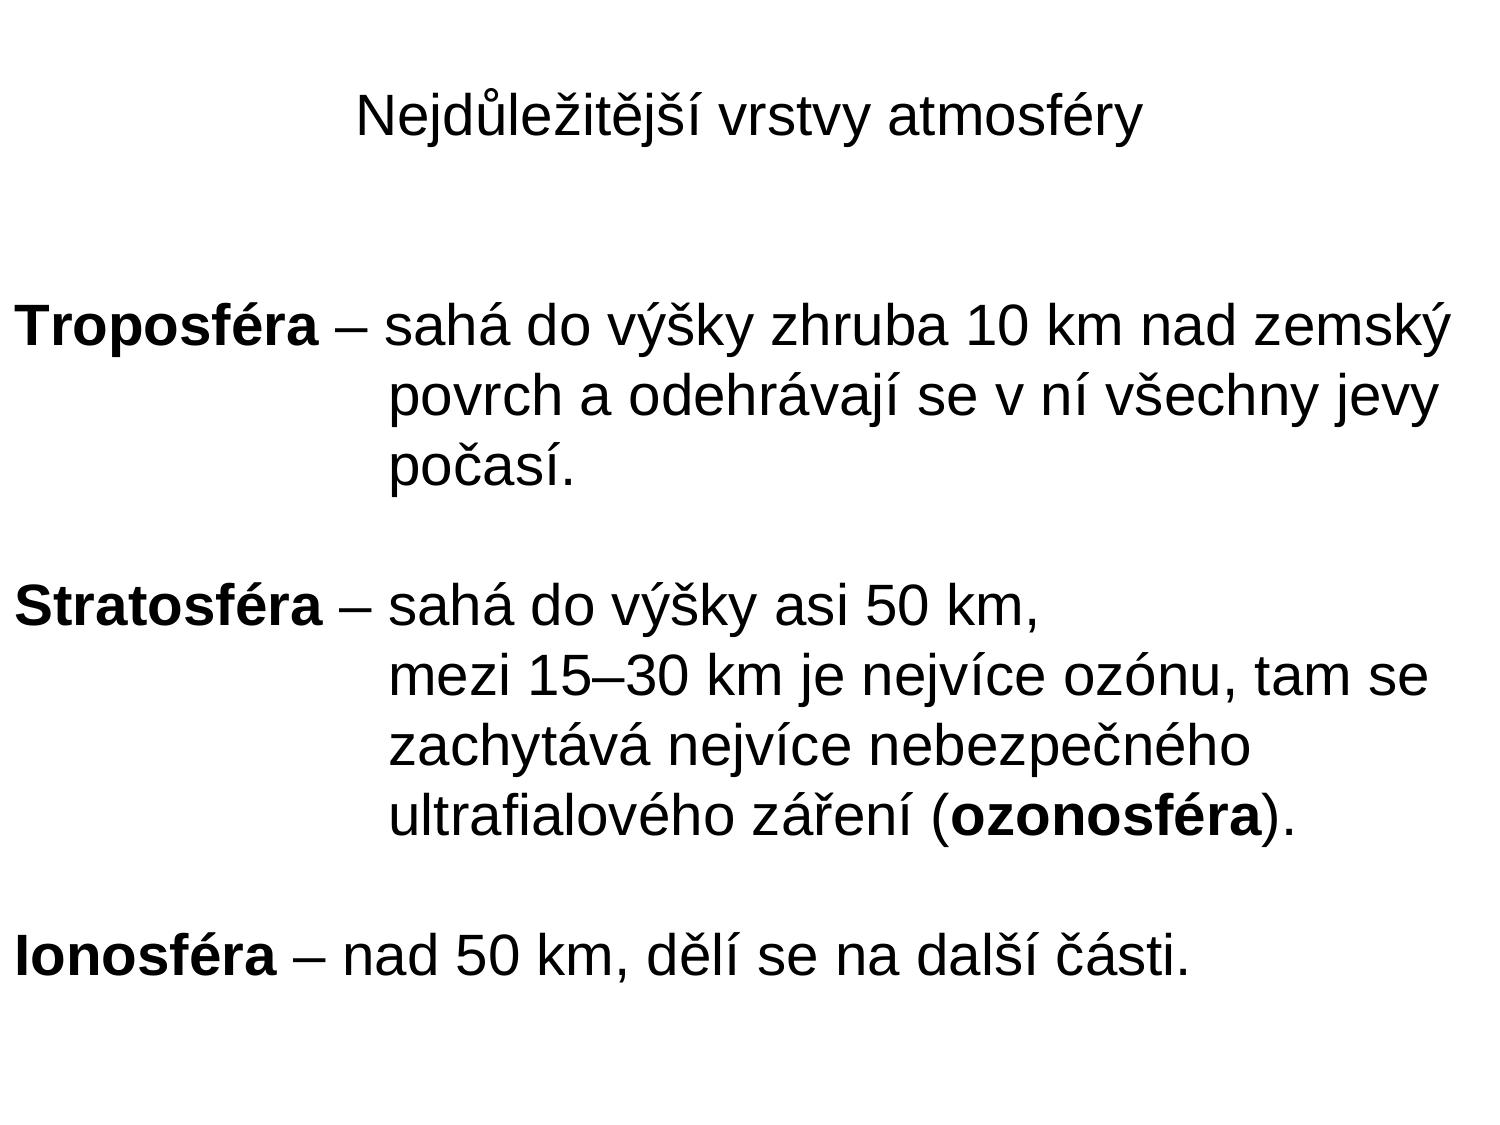

Nejdůležitější vrstvy atmosféry
Troposféra – sahá do výšky zhruba 10 km nad zemský
 povrch a odehrávají se v ní všechny jevy
 počasí.
Stratosféra – sahá do výšky asi 50 km,
 mezi 15–30 km je nejvíce ozónu, tam se
 zachytává nejvíce nebezpečného
 ultrafialového záření (ozonosféra).
Ionosféra – nad 50 km, dělí se na další části.